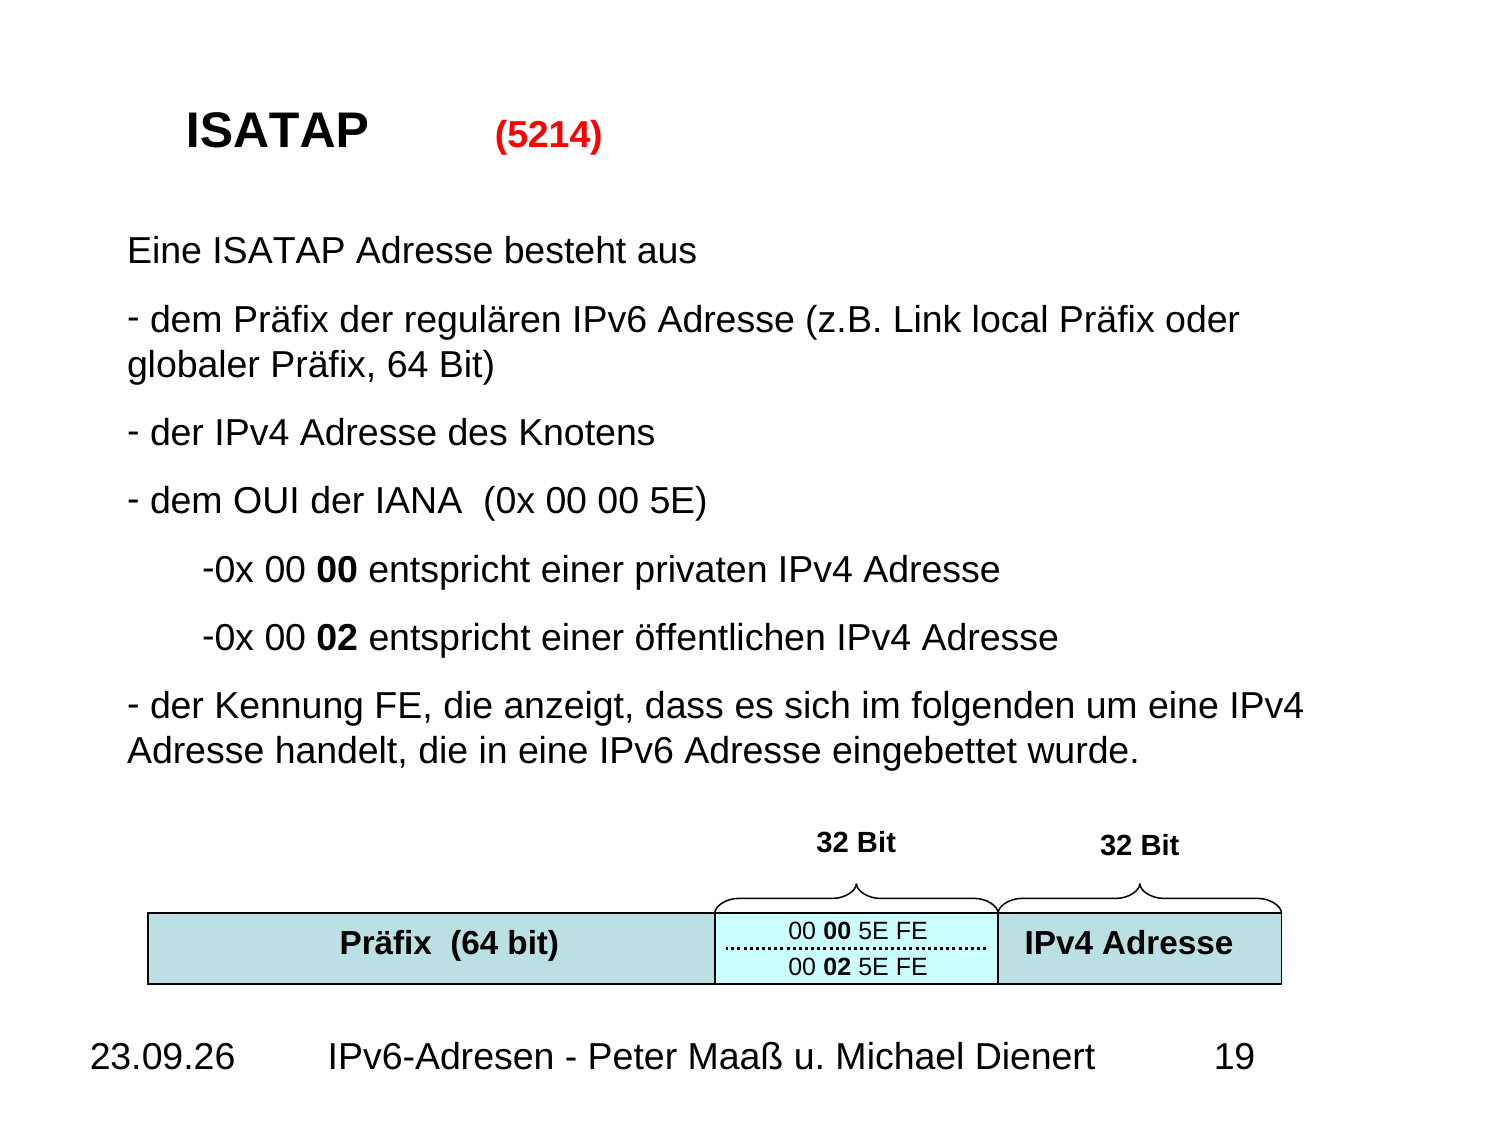

ISATAP (5214)
Eine ISATAP Adresse besteht aus
 dem Präfix der regulären IPv6 Adresse (z.B. Link local Präfix oder globaler Präfix, 64 Bit)
 der IPv4 Adresse des Knotens
 dem OUI der IANA (0x 00 00 5E)
0x 00 00 entspricht einer privaten IPv4 Adresse
0x 00 02 entspricht einer öffentlichen IPv4 Adresse
 der Kennung FE, die anzeigt, dass es sich im folgenden um eine IPv4 Adresse handelt, die in eine IPv6 Adresse eingebettet wurde.
32 Bit
32 Bit
00 00 5E FE
00 02 5E FE
Präfix (64 bit)
IPv4 Adresse
IPv6-Adresen - Peter Maaß u. Michael Dienert
19